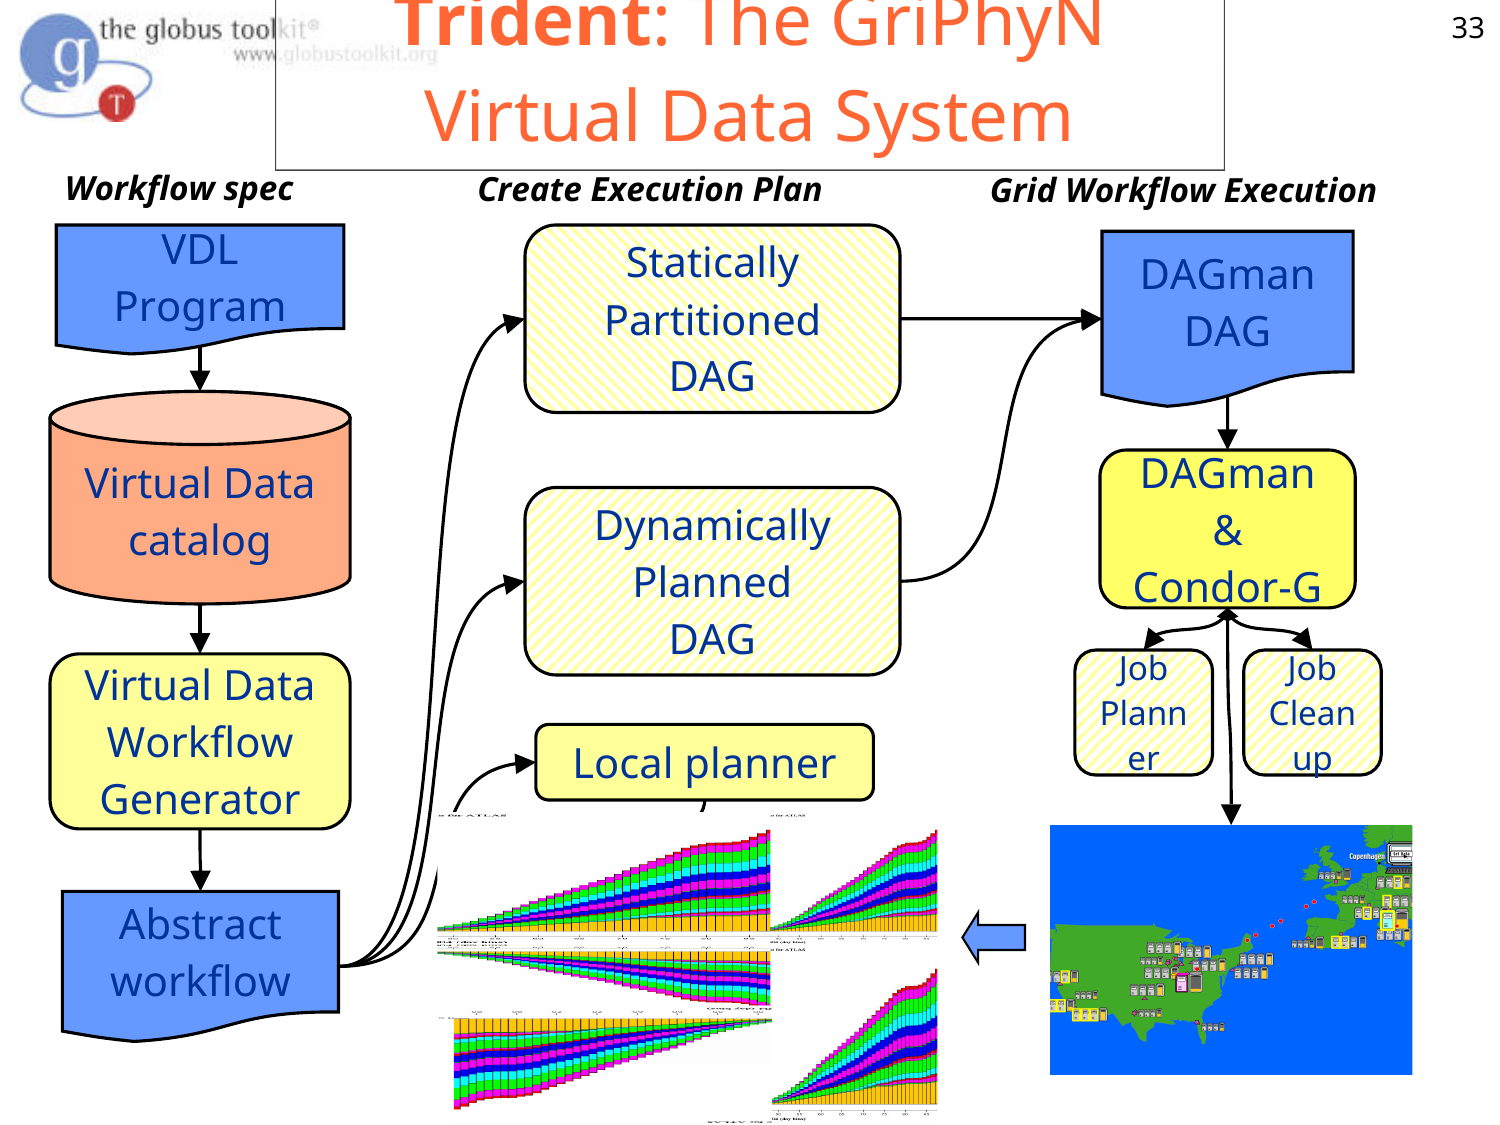

# Trident: The GriPhyN Virtual Data System
33
Workflow spec
Create Execution Plan
Grid Workflow Execution
VDL
Program
Statically
Partitioned
DAG
DAGman
DAG
Virtual Data
catalog
DAGman &
Condor-G
Dynamically
Planned
DAG
Job
Planner
Job
Cleanup
Virtual Data
Workflow
Generator
Local planner
Abstract
workflow